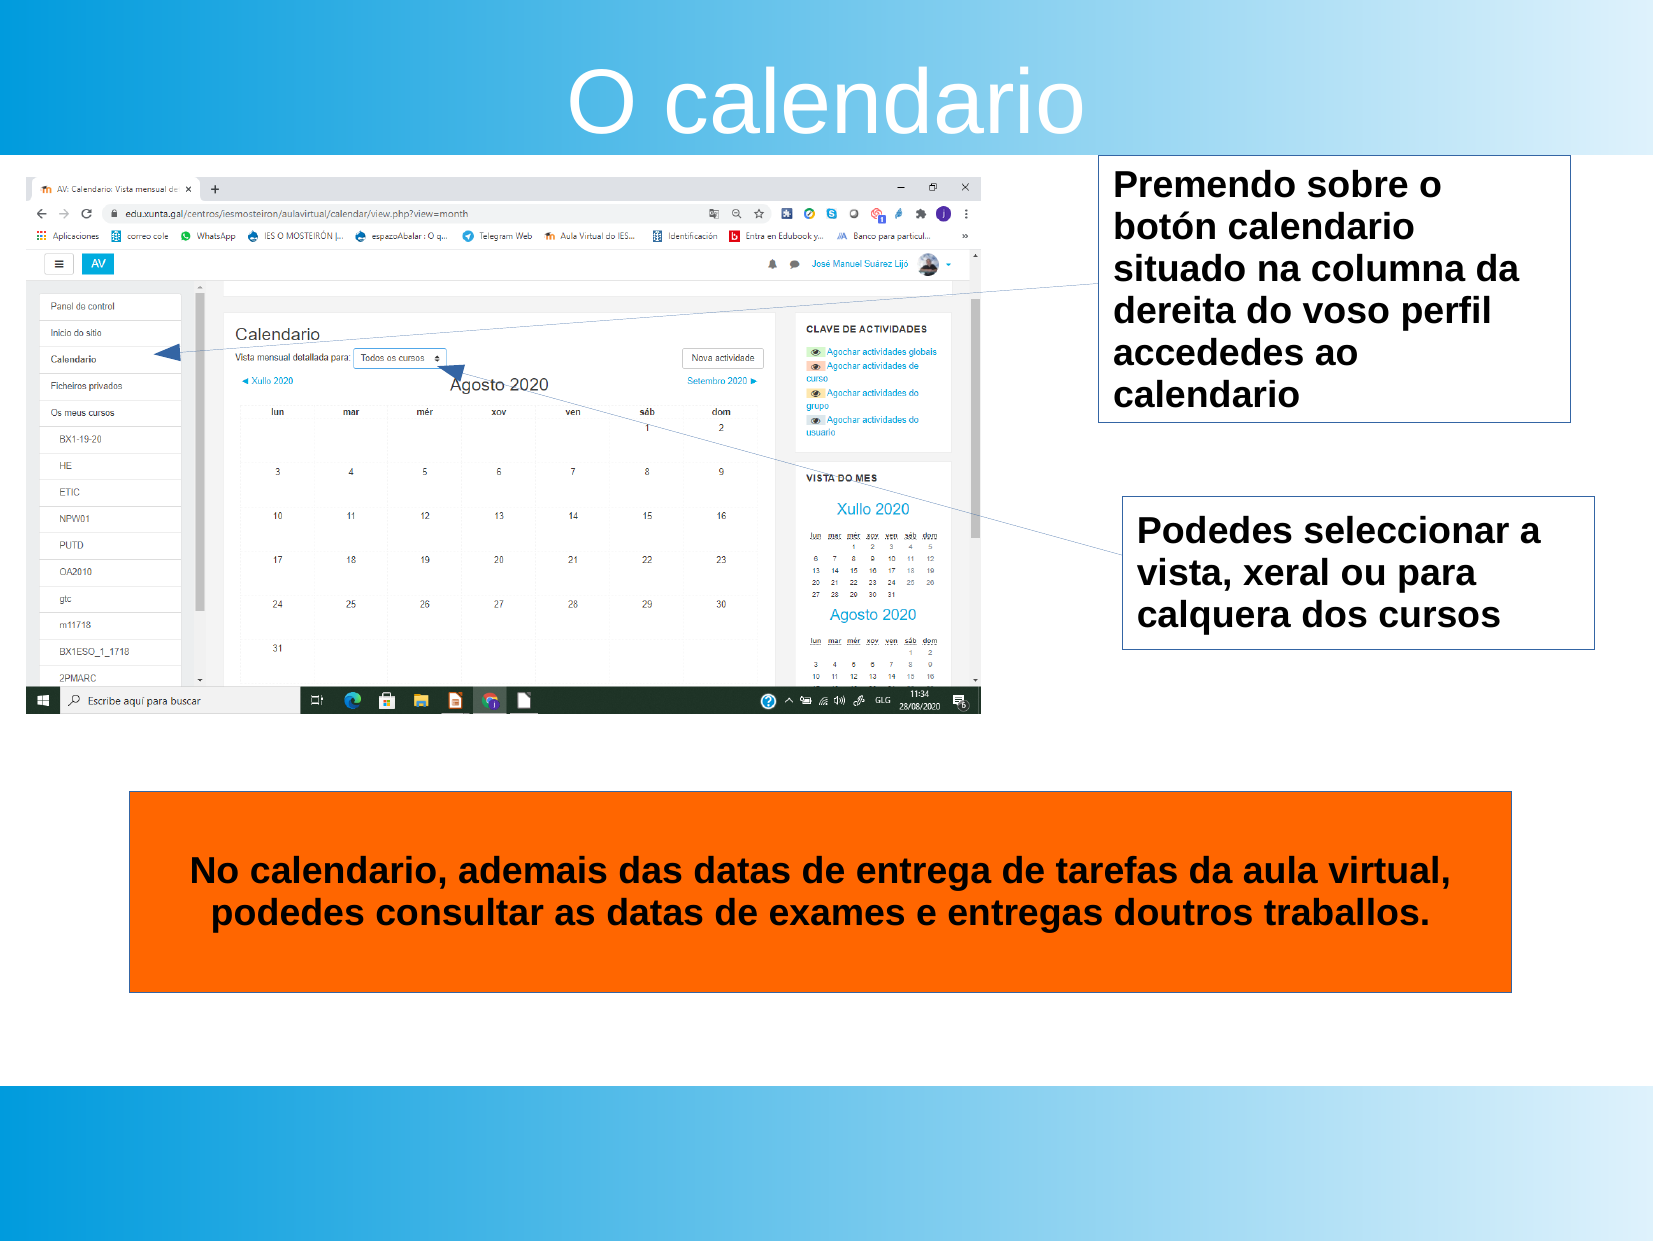

# O calendario
Premendo sobre o botón calendario situado na columna da dereita do voso perfil accededes ao calendario
Podedes seleccionar a vista, xeral ou para calquera dos cursos
No calendario, ademais das datas de entrega de tarefas da aula virtual, podedes consultar as datas de exames e entregas doutros traballos.